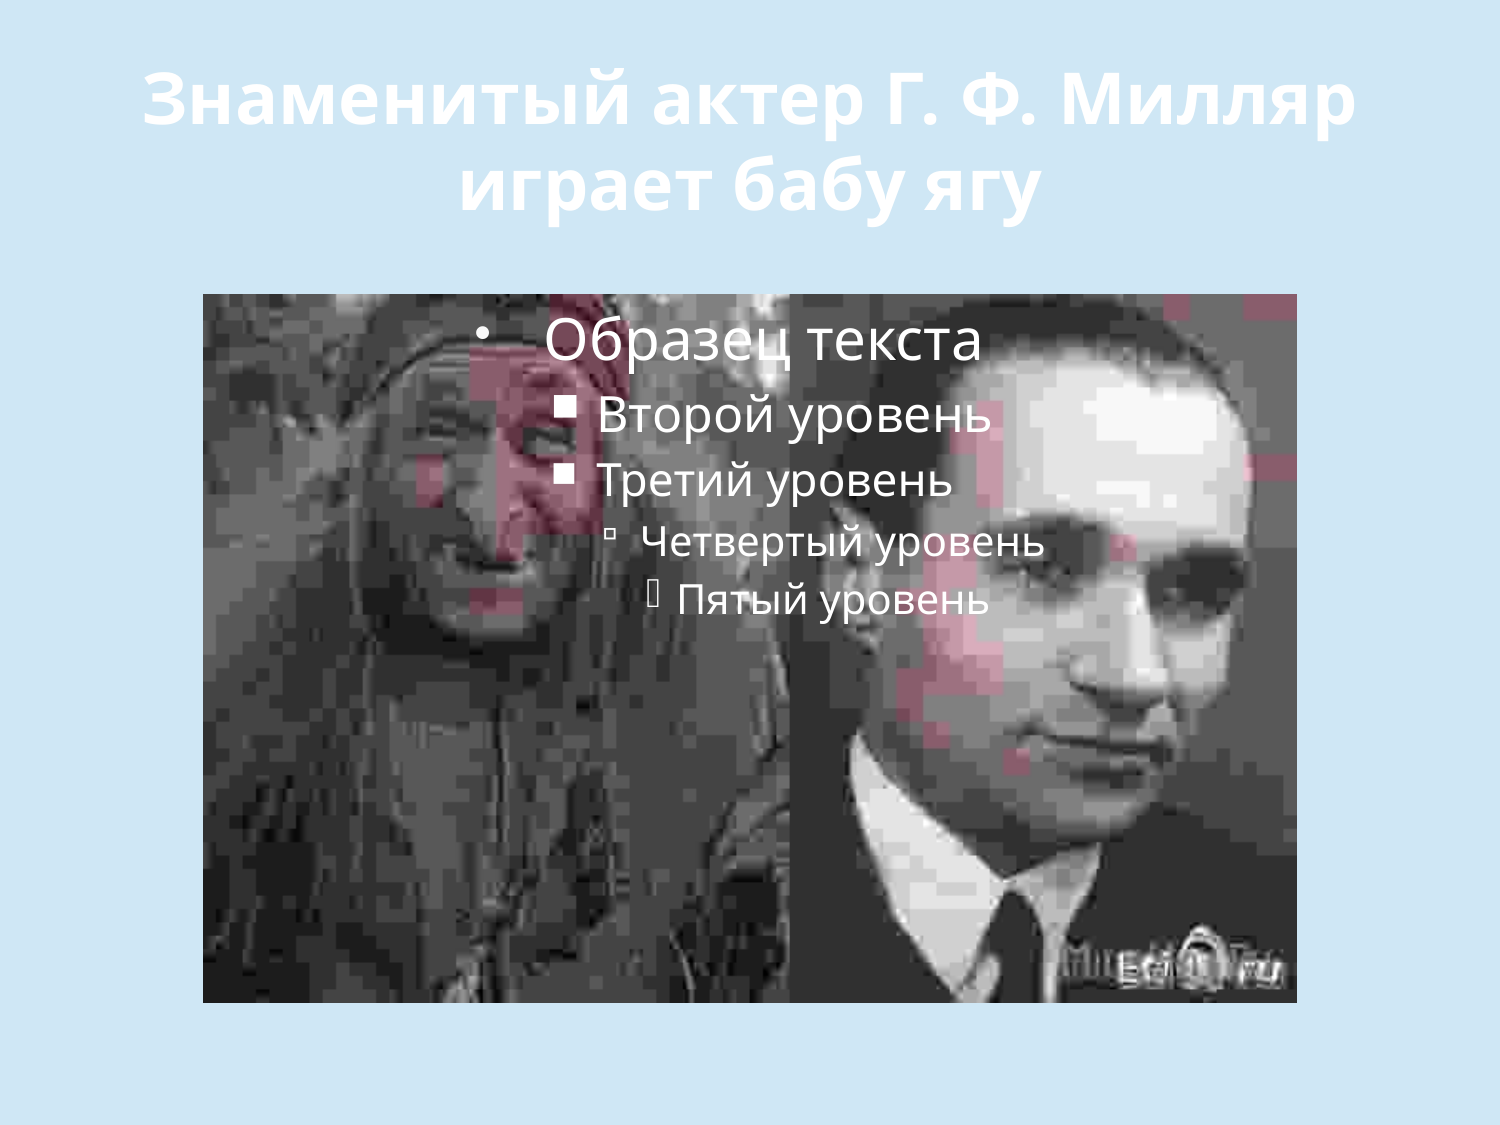

# Знаменитый актер Г. Ф. Милляр играет бабу ягу
Образец текста
Второй уровень
Третий уровень
Четвертый уровень
Пятый уровень